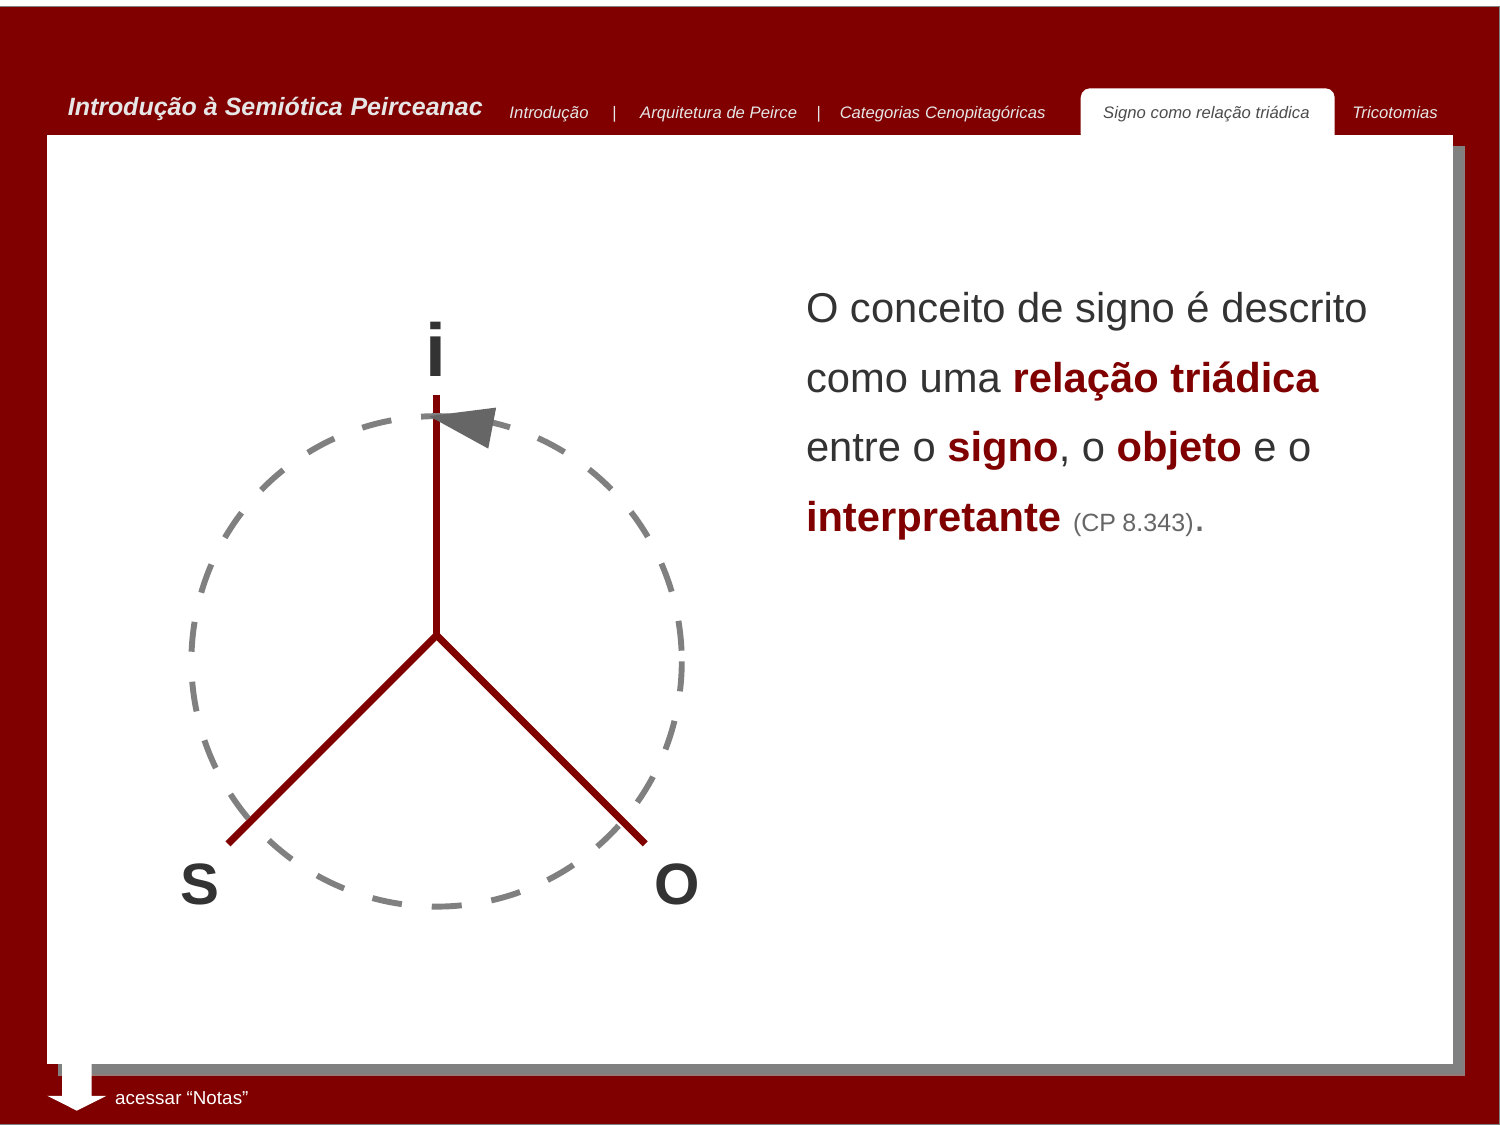

O conceito de signo é descrito como uma relação triádica entre o signo, o objeto e o interpretante (CP 8.343).
i
S
O
acessar “Notas”